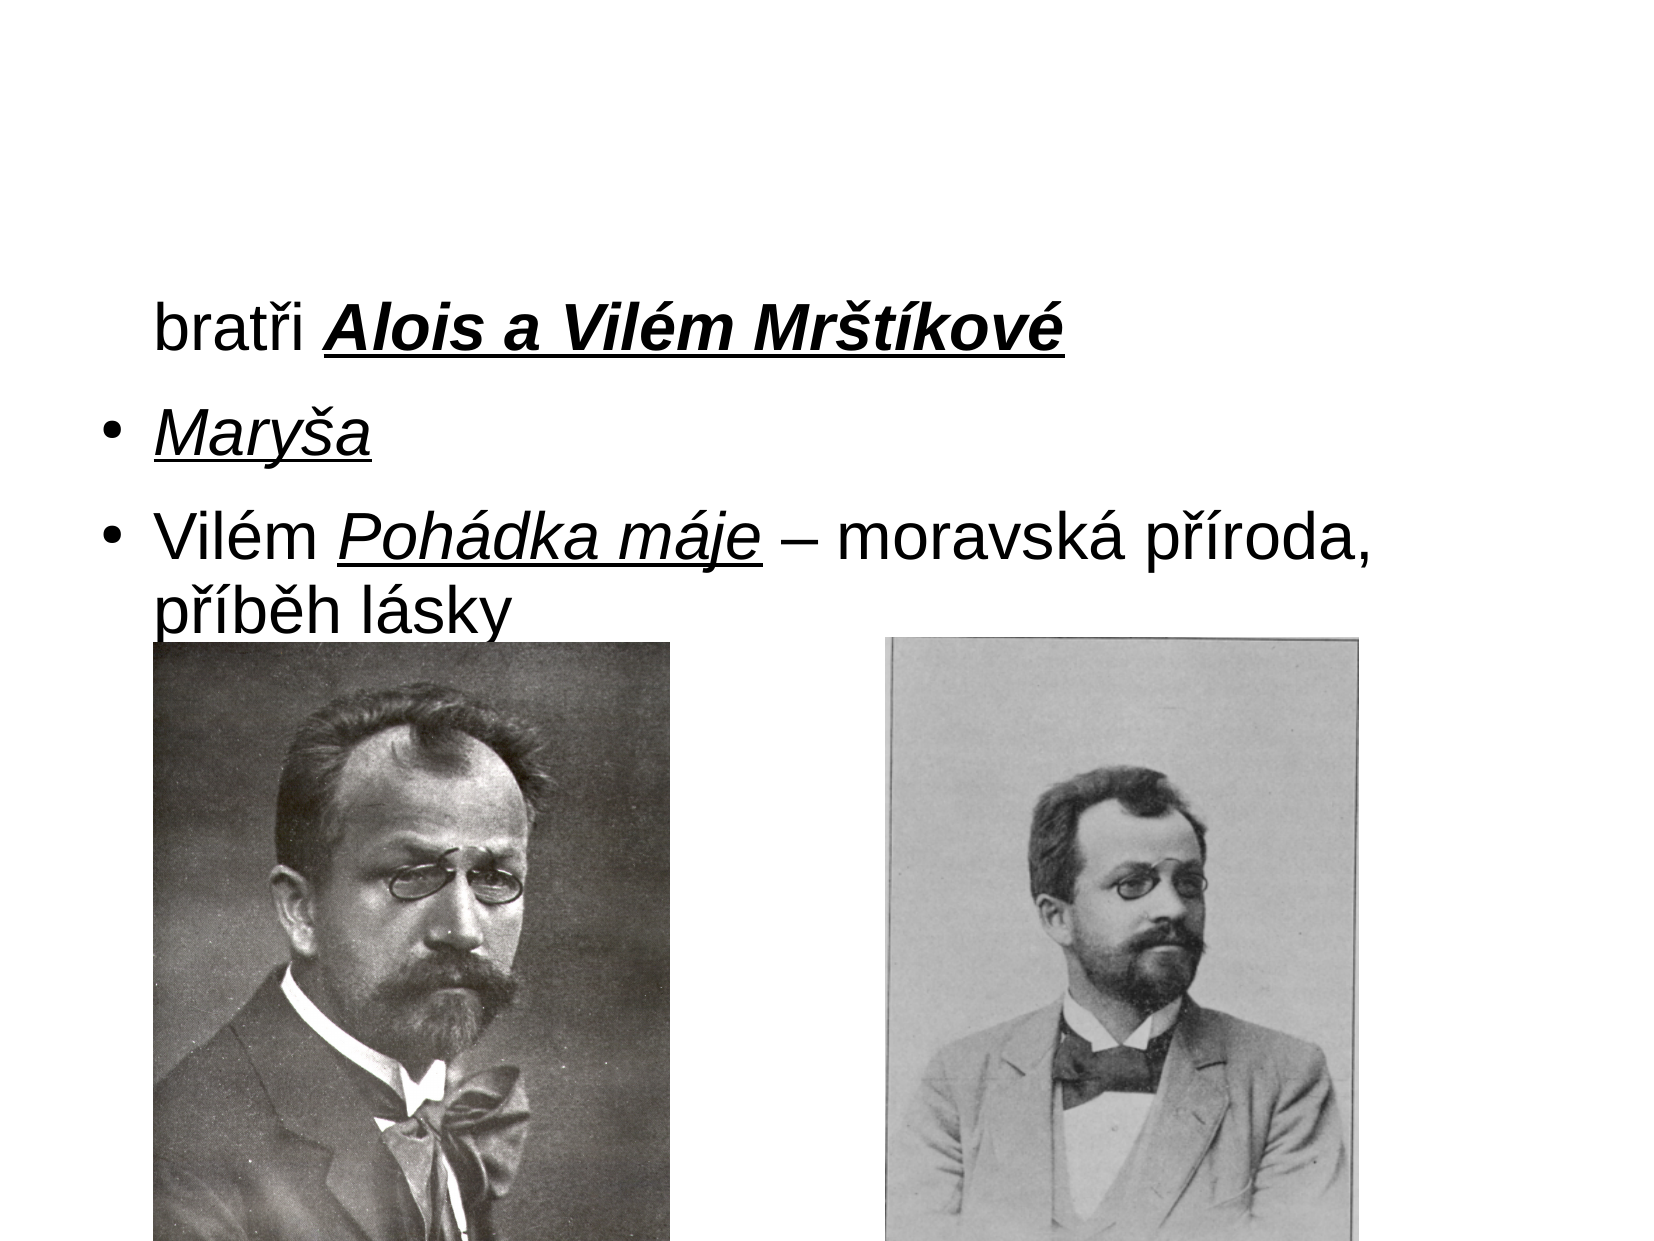

#
bratři Alois a Vilém Mrštíkové
Maryša
Vilém Pohádka máje – moravská příroda, příběh lásky